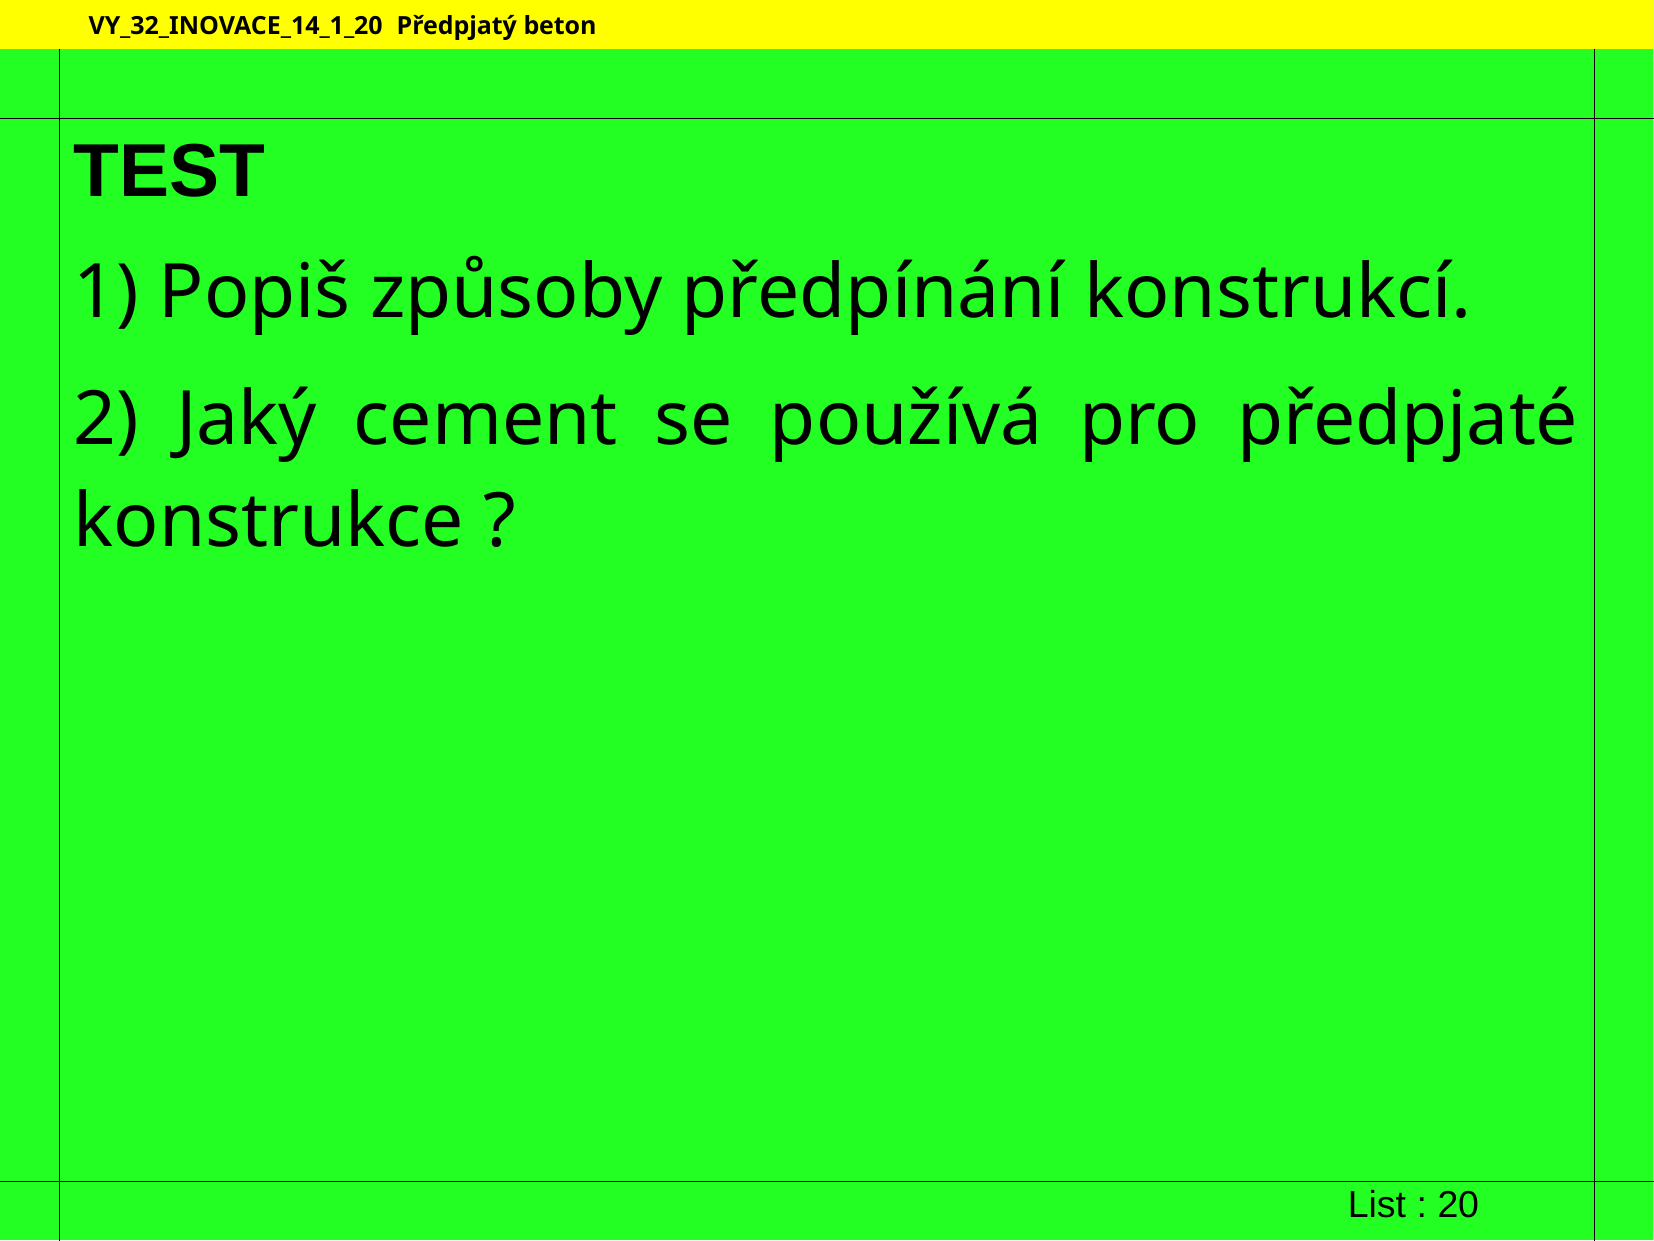

VY_32_INOVACE_14_1_20 Předpjatý beton
TEST
1) Popiš způsoby předpínání konstrukcí.
2) Jaký cement se používá pro předpjaté konstrukce ?
List :